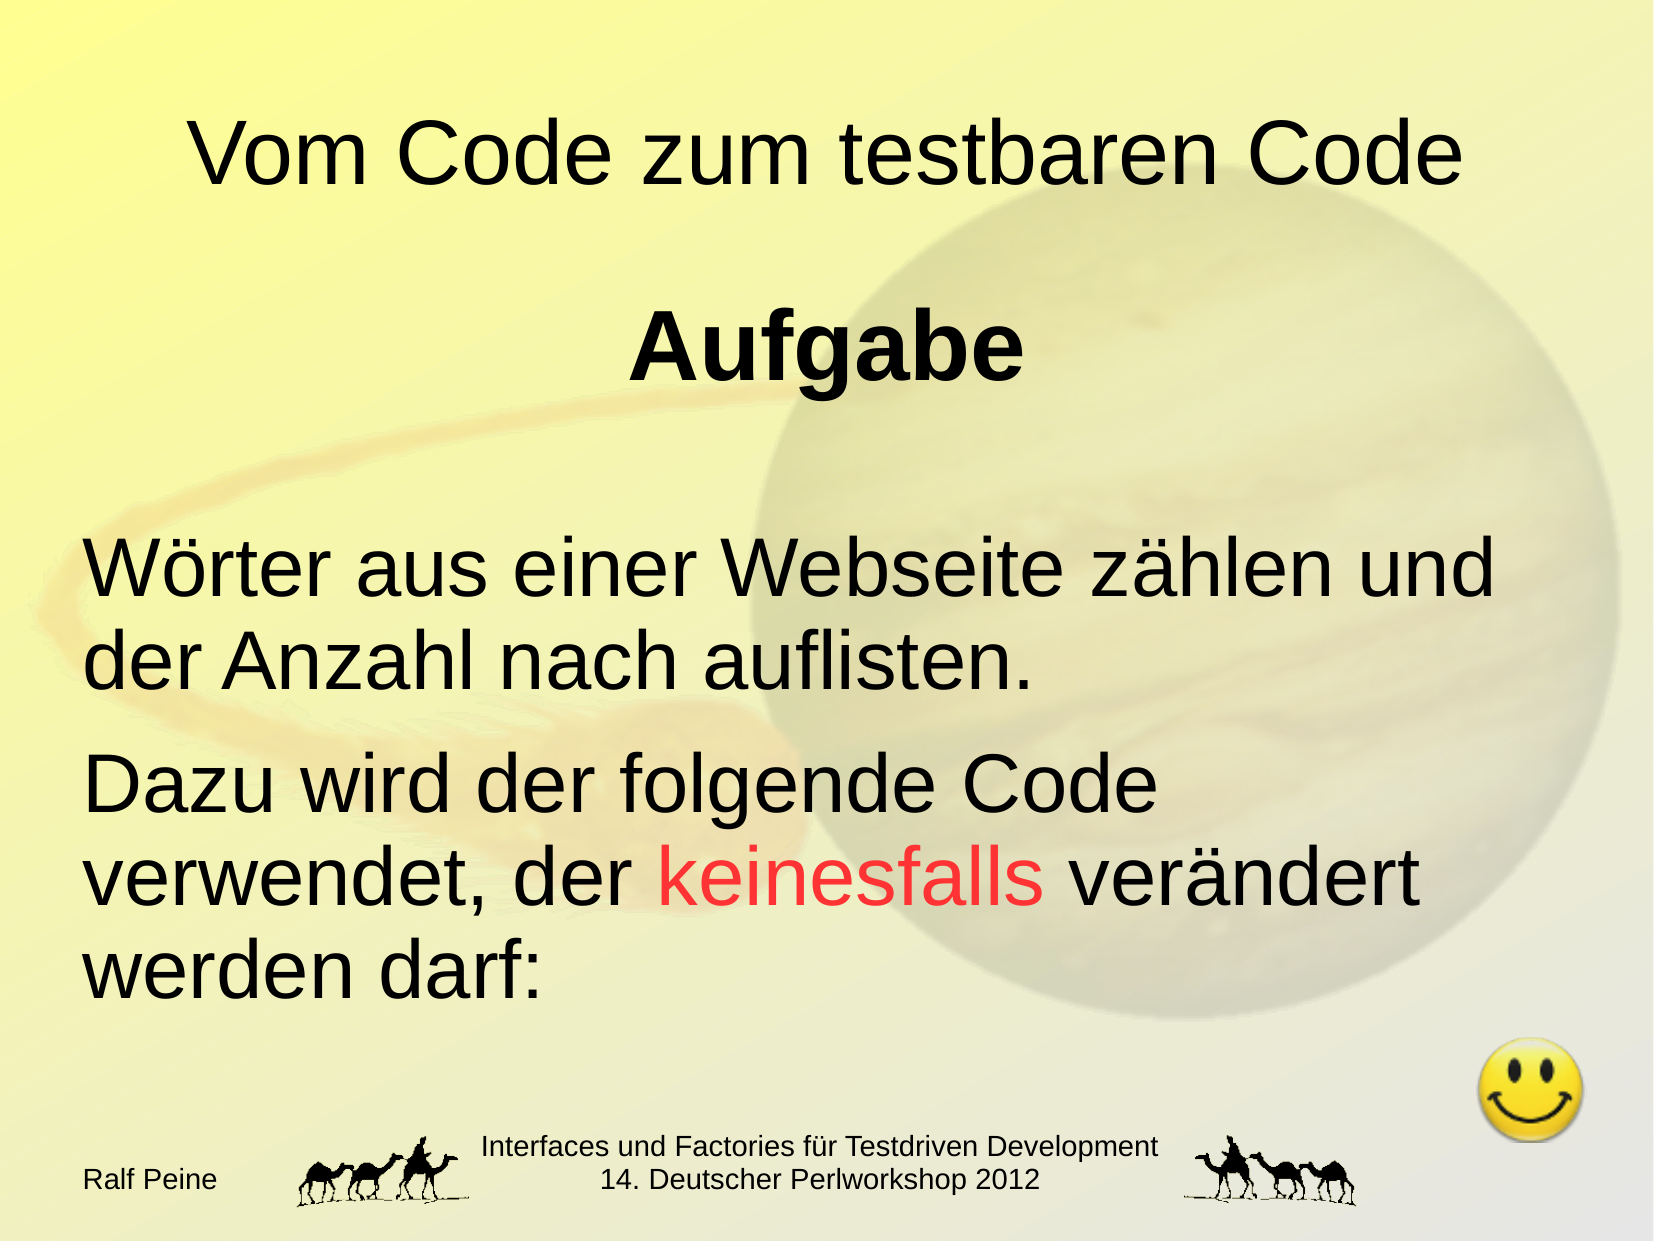

# Vom Code zum testbaren Code
Aufgabe
Wörter aus einer Webseite zählen und der Anzahl nach auflisten.
Dazu wird der folgende Code verwendet, der keinesfalls verändert werden darf: